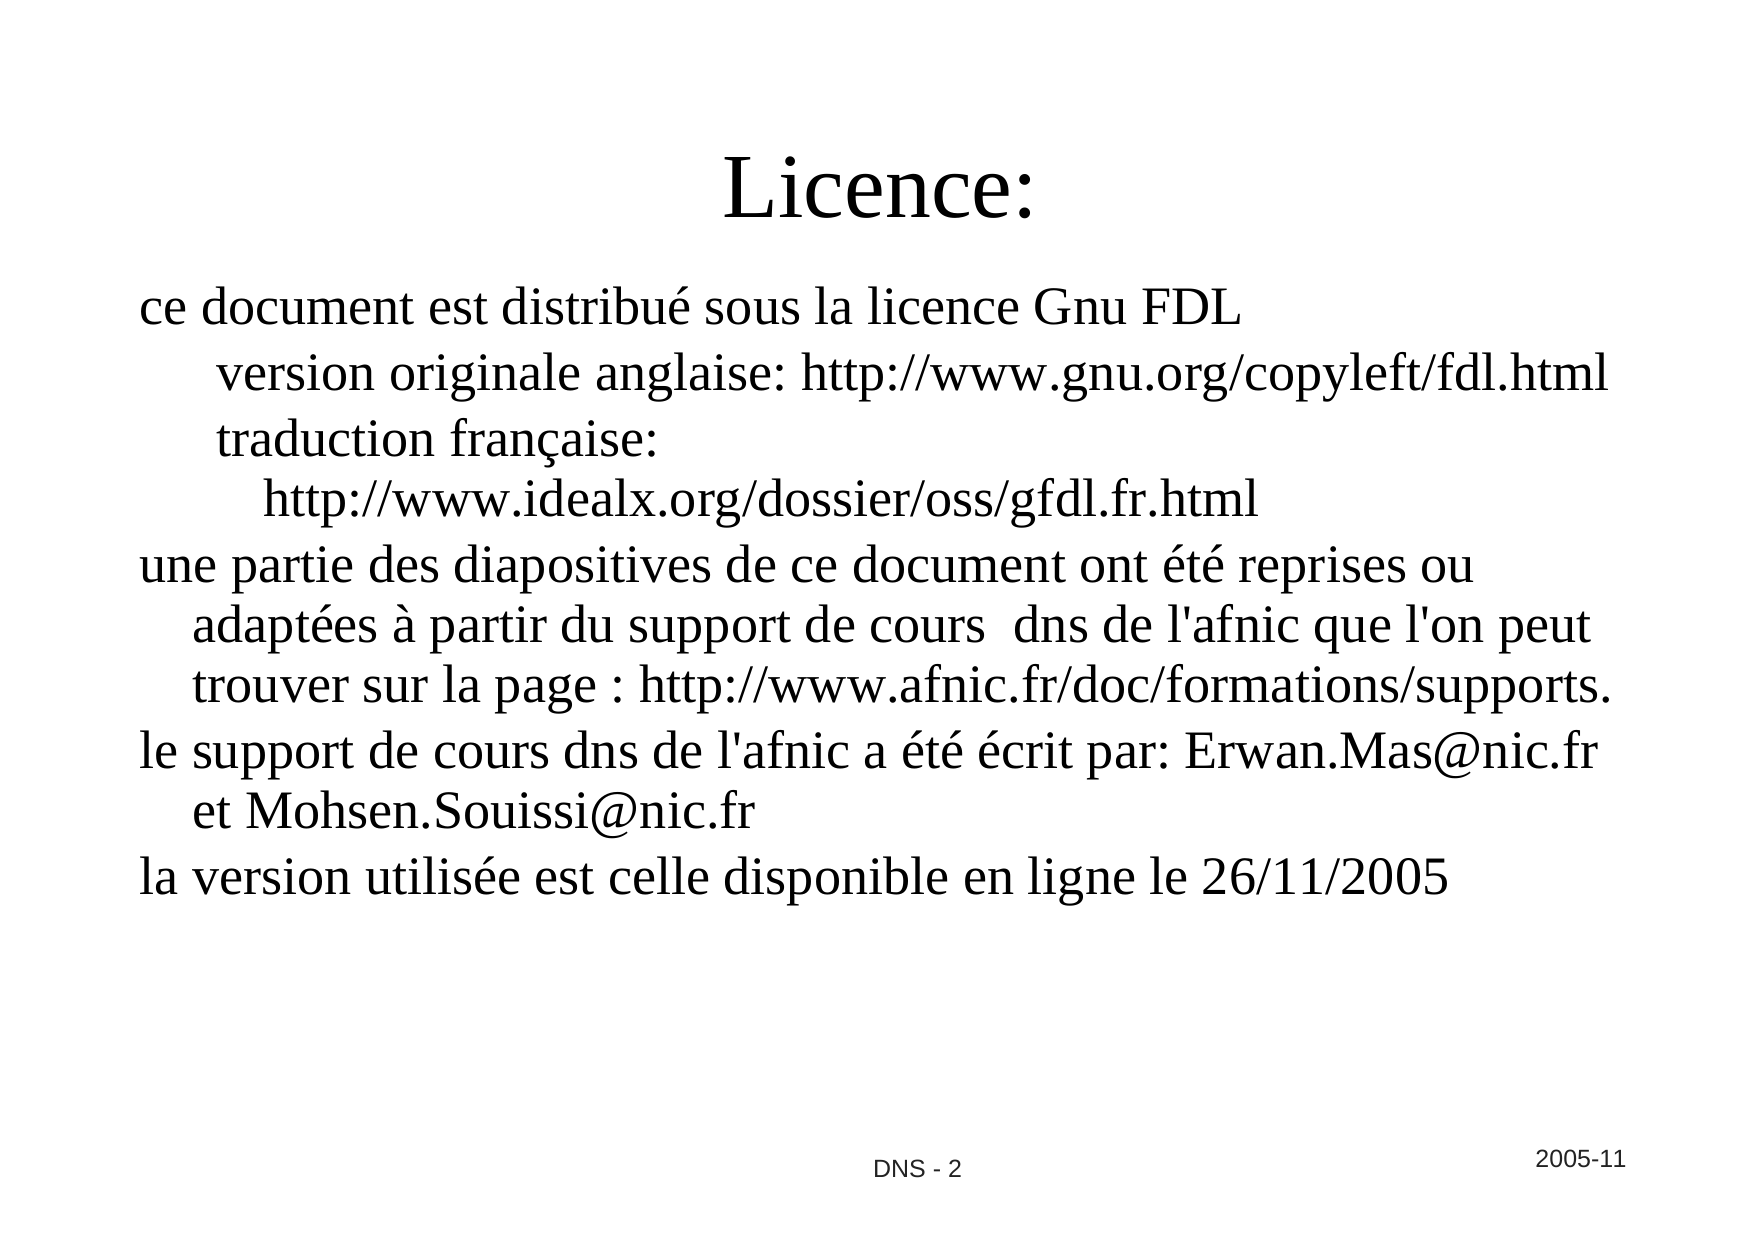

# Licence:
ce document est distribué sous la licence Gnu FDL
version originale anglaise: http://www.gnu.org/copyleft/fdl.html
traduction française: http://www.idealx.org/dossier/oss/gfdl.fr.html
une partie des diapositives de ce document ont été reprises ou adaptées à partir du support de cours dns de l'afnic que l'on peut trouver sur la page : http://www.afnic.fr/doc/formations/supports.
le support de cours dns de l'afnic a été écrit par: Erwan.Mas@nic.fr et Mohsen.Souissi@nic.fr
la version utilisée est celle disponible en ligne le 26/11/2005